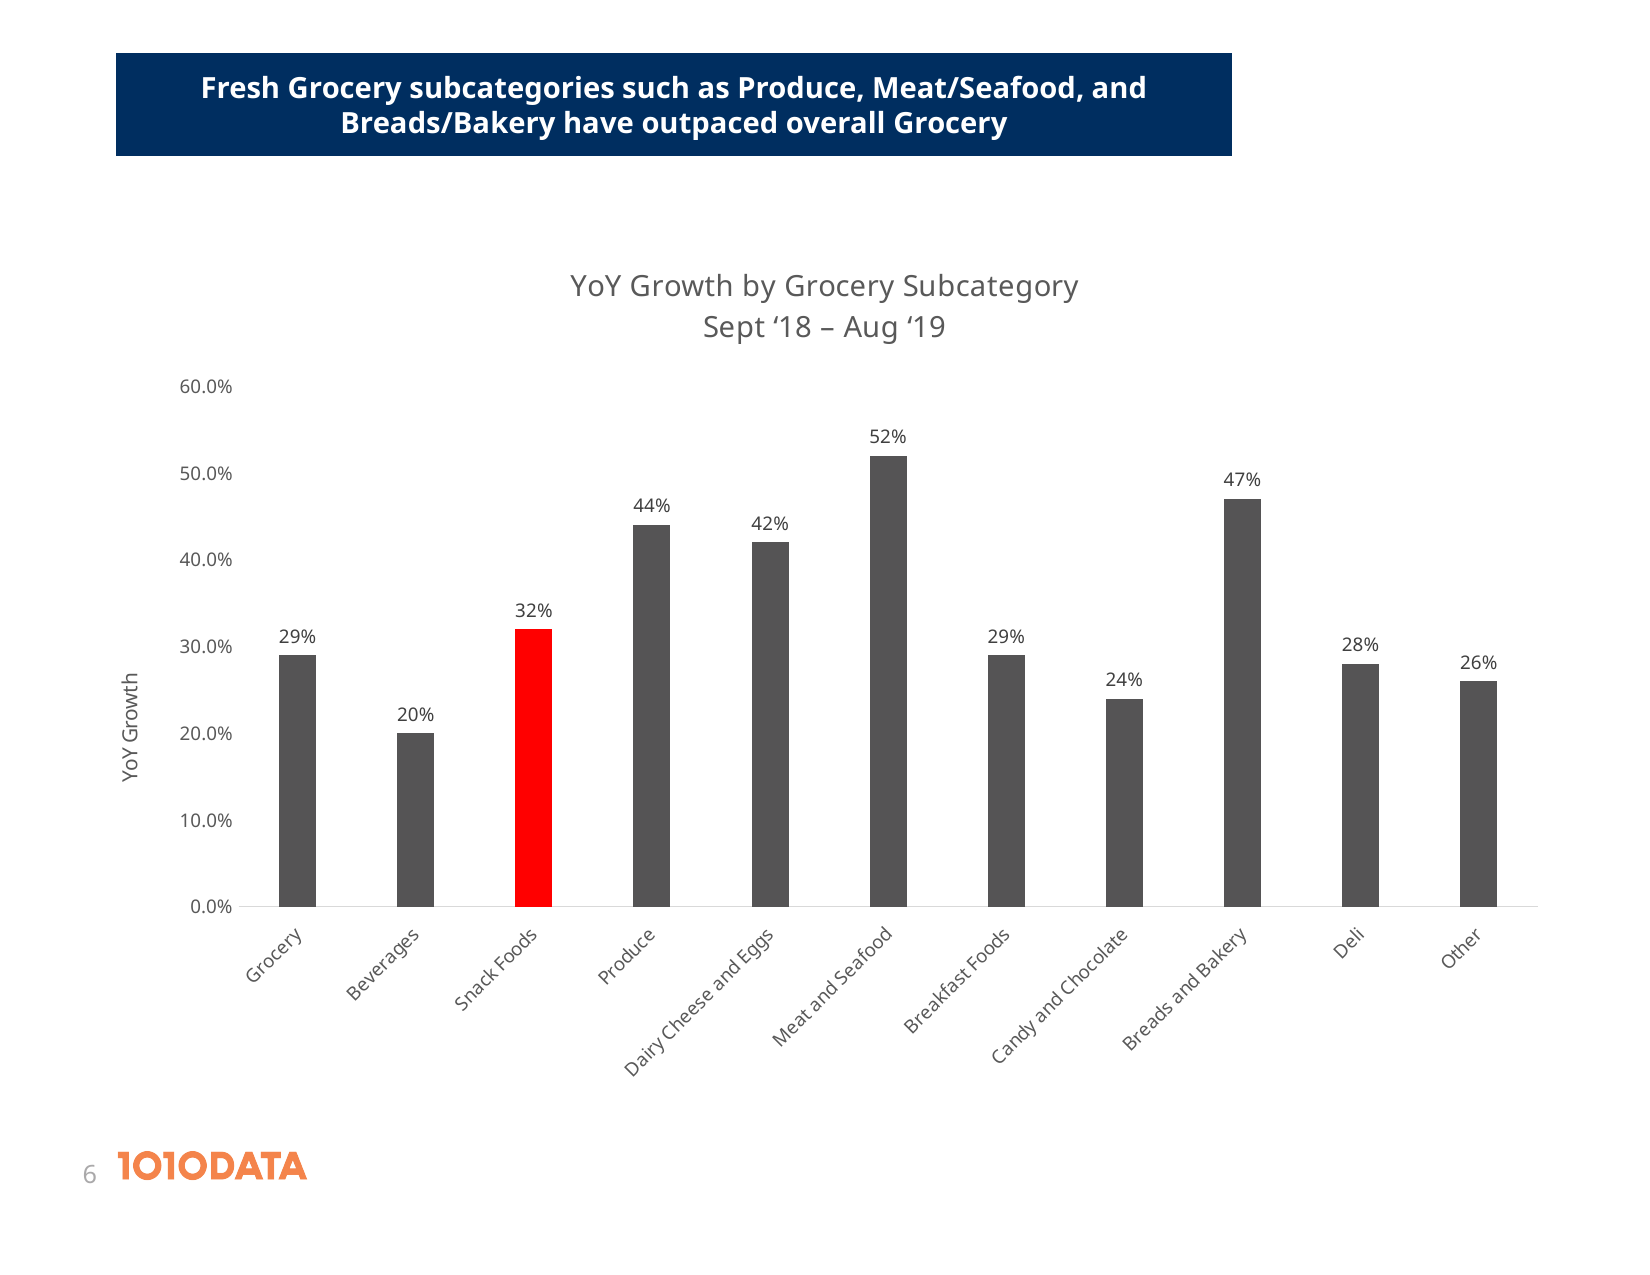

Fresh Grocery subcategories such as Produce, Meat/Seafood, and Breads/Bakery have outpaced overall Grocery
### Chart: YoY Growth by Grocery Subcategory
Sept ‘18 – Aug ‘19
| Category | YoY Growth |
|---|---|
| Grocery | 0.29 |
| Beverages | 0.2 |
| Snack Foods | 0.32 |
| Produce | 0.44 |
| Dairy Cheese and Eggs | 0.42 |
| Meat and Seafood | 0.52 |
| Breakfast Foods | 0.29 |
| Candy and Chocolate | 0.24 |
| Breads and Bakery | 0.47 |
| Deli | 0.28 |
| Other | 0.26 |